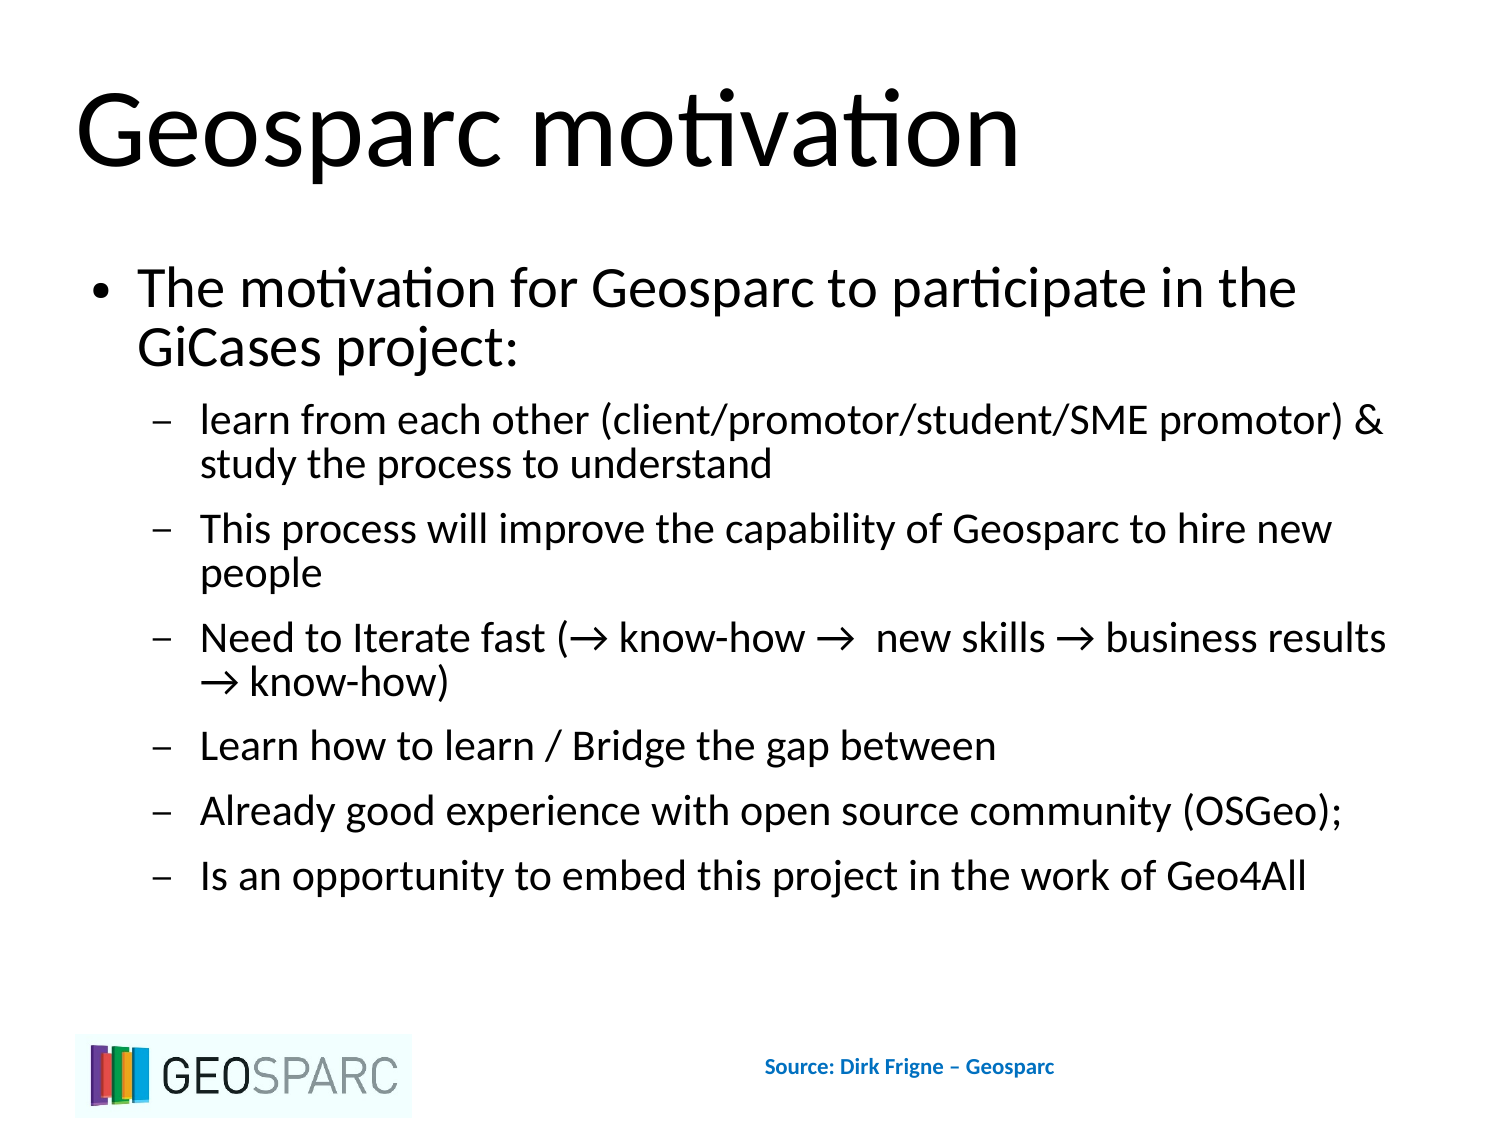

# Geosparc motivation
The motivation for Geosparc to participate in the GiCases project:
learn from each other (client/promotor/student/SME promotor) & study the process to understand
This process will improve the capability of Geosparc to hire new people
Need to Iterate fast (→ know-how → new skills → business results → know-how)
Learn how to learn / Bridge the gap between
Already good experience with open source community (OSGeo);
Is an opportunity to embed this project in the work of Geo4All
Source: Dirk Frigne – Geosparc